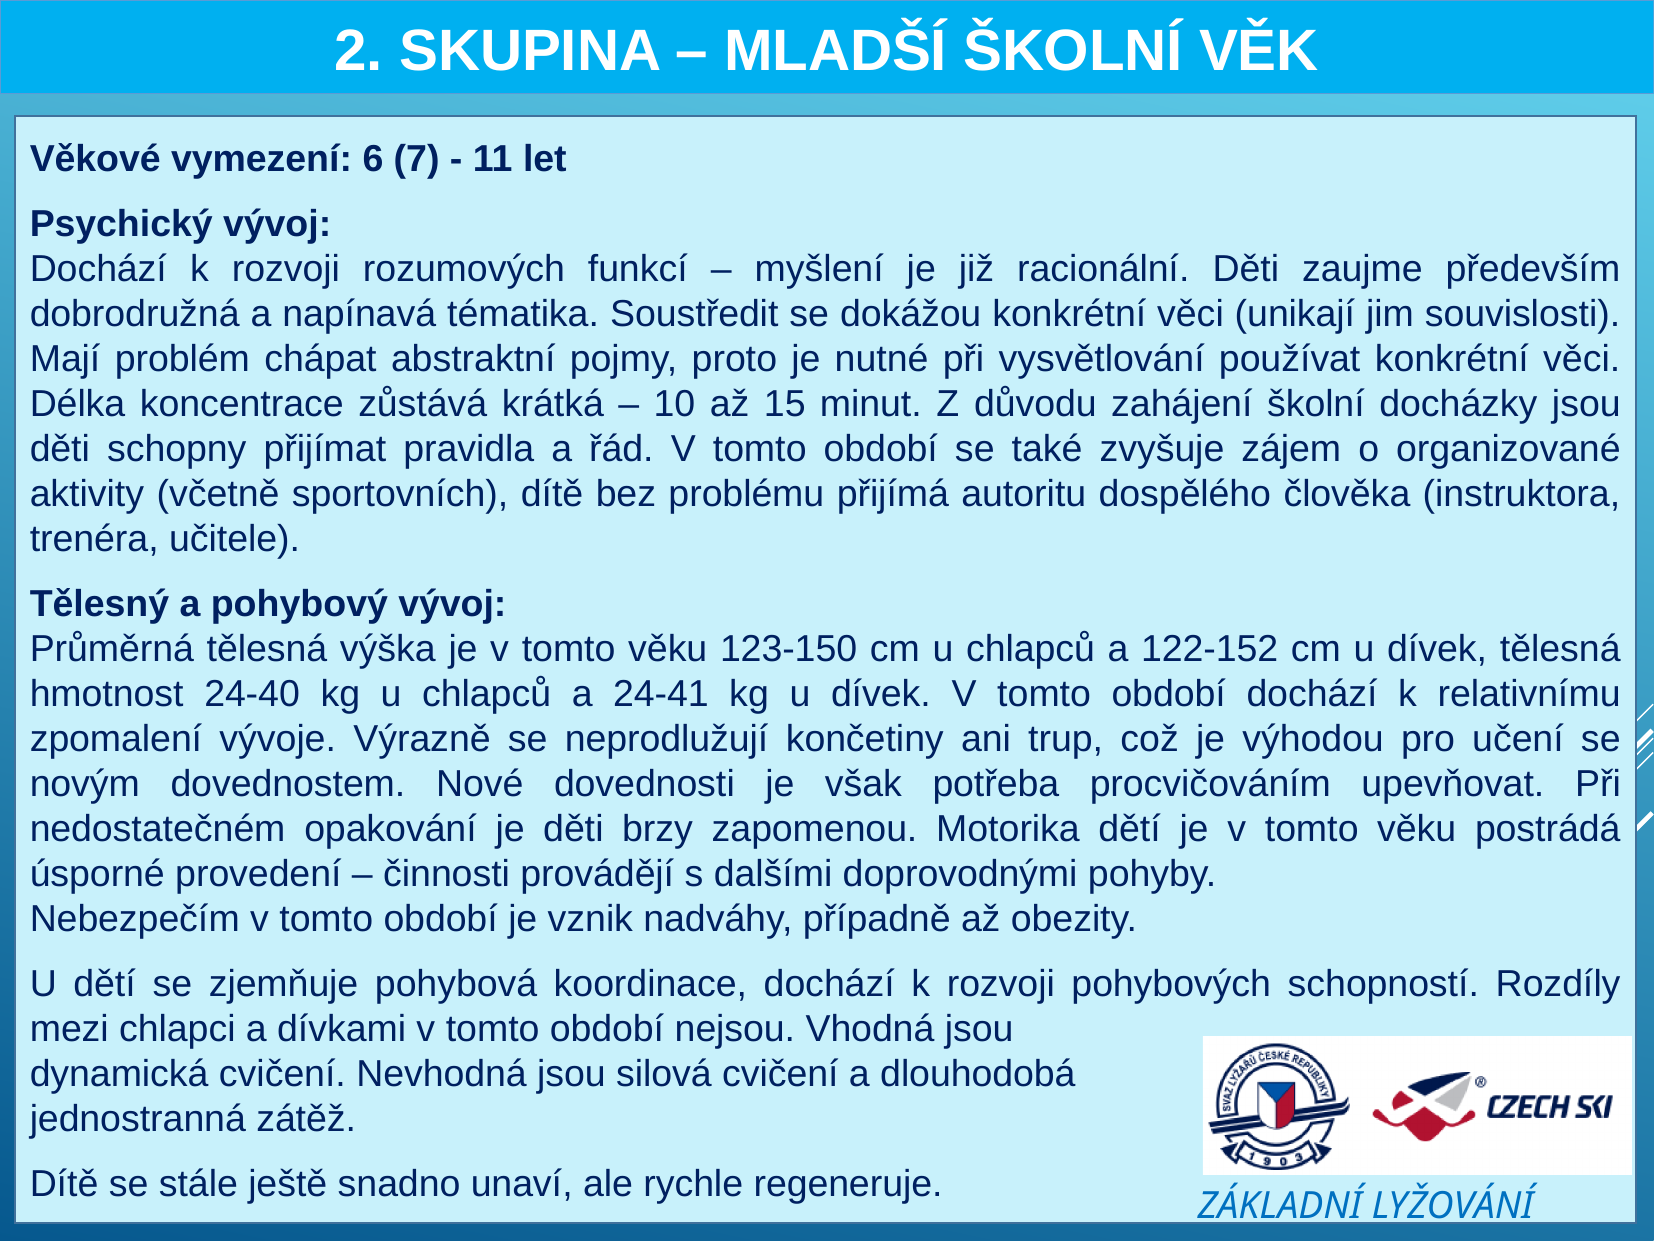

# 2. Skupina – mladší školní věk
Věkové vymezení: 6 (7) - 11 let
Psychický vývoj:
Dochází k rozvoji rozumových funkcí – myšlení je již racionální. Děti zaujme především dobrodružná a napínavá tématika. Soustředit se dokážou konkrétní věci (unikají jim souvislosti). Mají problém chápat abstraktní pojmy, proto je nutné při vysvětlování používat konkrétní věci. Délka koncentrace zůstává krátká – 10 až 15 minut. Z důvodu zahájení školní docházky jsou děti schopny přijímat pravidla a řád. V tomto období se také zvyšuje zájem o organizované aktivity (včetně sportovních), dítě bez problému přijímá autoritu dospělého člověka (instruktora, trenéra, učitele).
Tělesný a pohybový vývoj:
Průměrná tělesná výška je v tomto věku 123-150 cm u chlapců a 122-152 cm u dívek, tělesná hmotnost 24-40 kg u chlapců a 24-41 kg u dívek. V tomto období dochází k relativnímu zpomalení vývoje. Výrazně se neprodlužují končetiny ani trup, což je výhodou pro učení se novým dovednostem. Nové dovednosti je však potřeba procvičováním upevňovat. Při nedostatečném opakování je děti brzy zapomenou. Motorika dětí je v tomto věku postrádá úsporné provedení – činnosti provádějí s dalšími doprovodnými pohyby.
Nebezpečím v tomto období je vznik nadváhy, případně až obezity.
U dětí se zjemňuje pohybová koordinace, dochází k rozvoji pohybových schopností. Rozdíly mezi chlapci a dívkami v tomto období nejsou. Vhodná jsou
dynamická cvičení. Nevhodná jsou silová cvičení a dlouhodobá
jednostranná zátěž.
Dítě se stále ještě snadno unaví, ale rychle regeneruje.
ZÁKLADNÍ LYŽOVÁNÍ